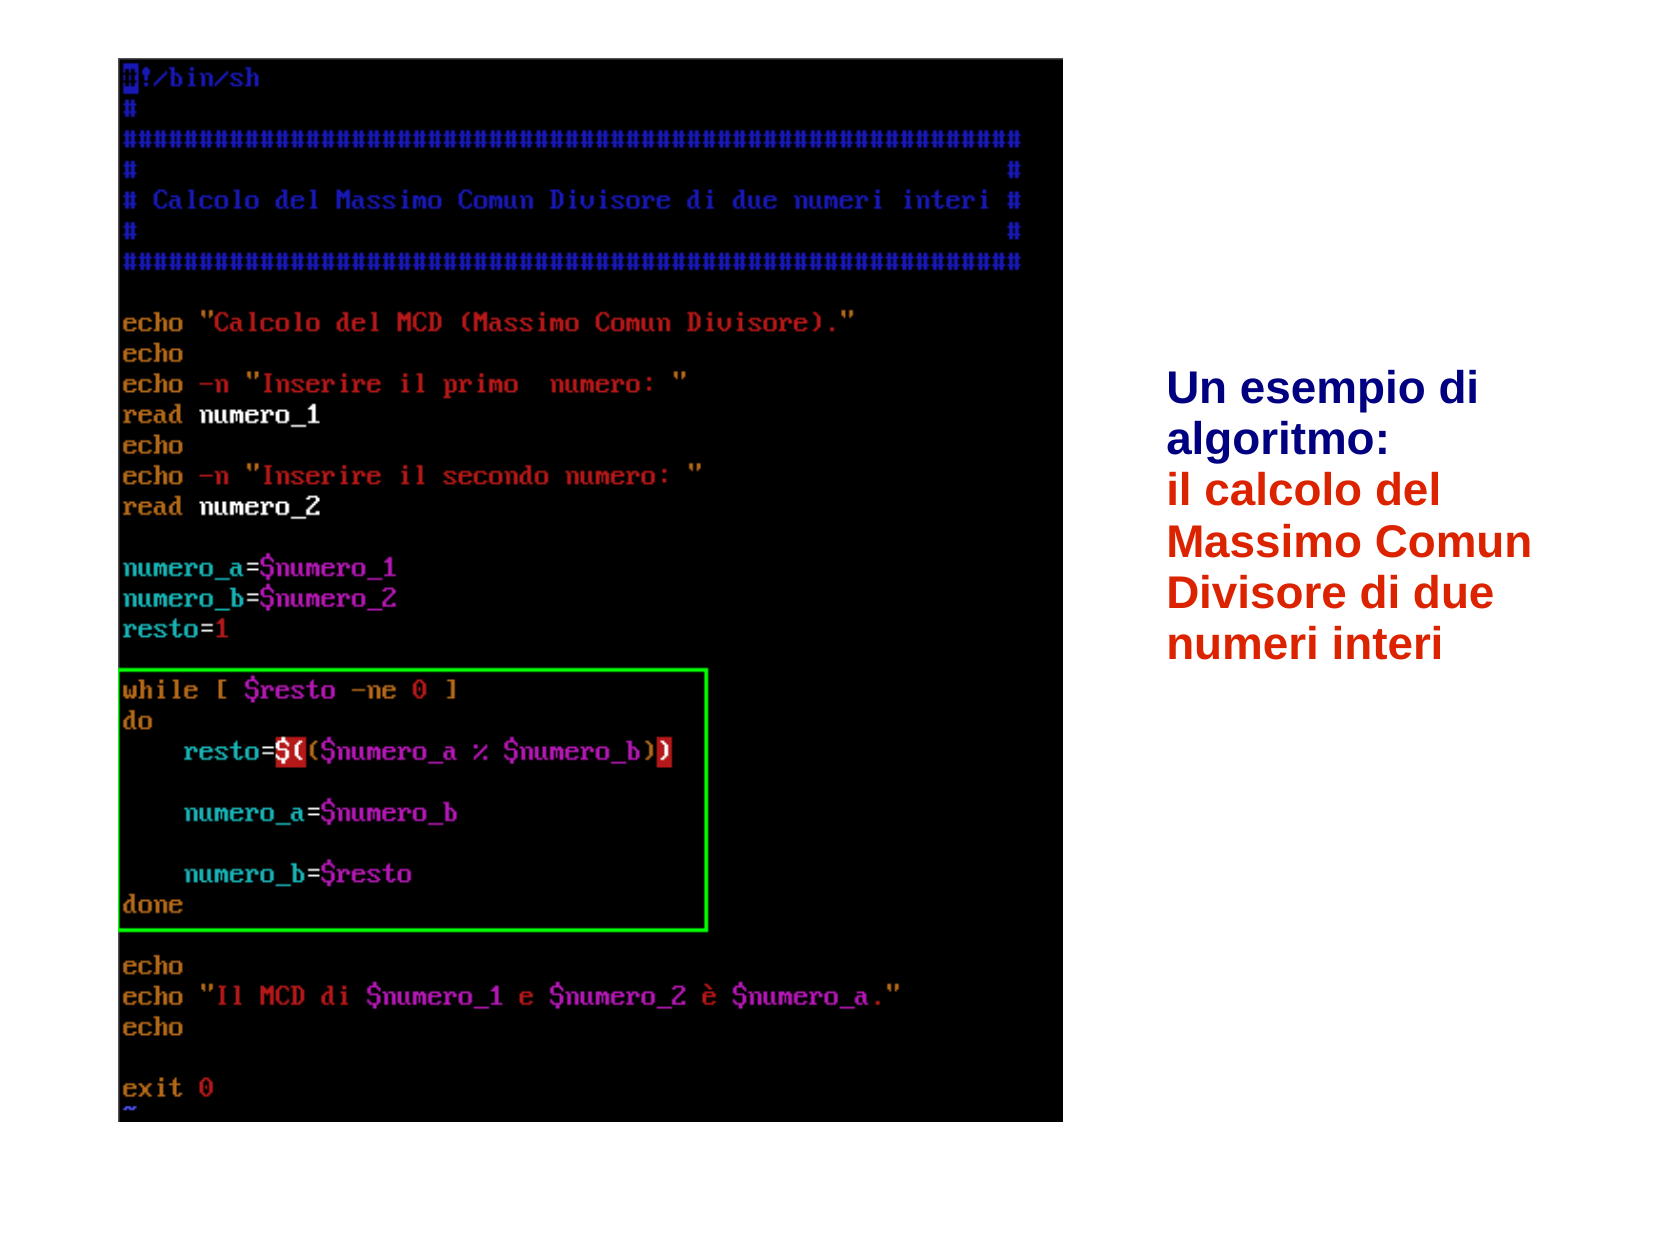

Un esempio di algoritmo:
il calcolo del Massimo Comun Divisore di due numeri interi